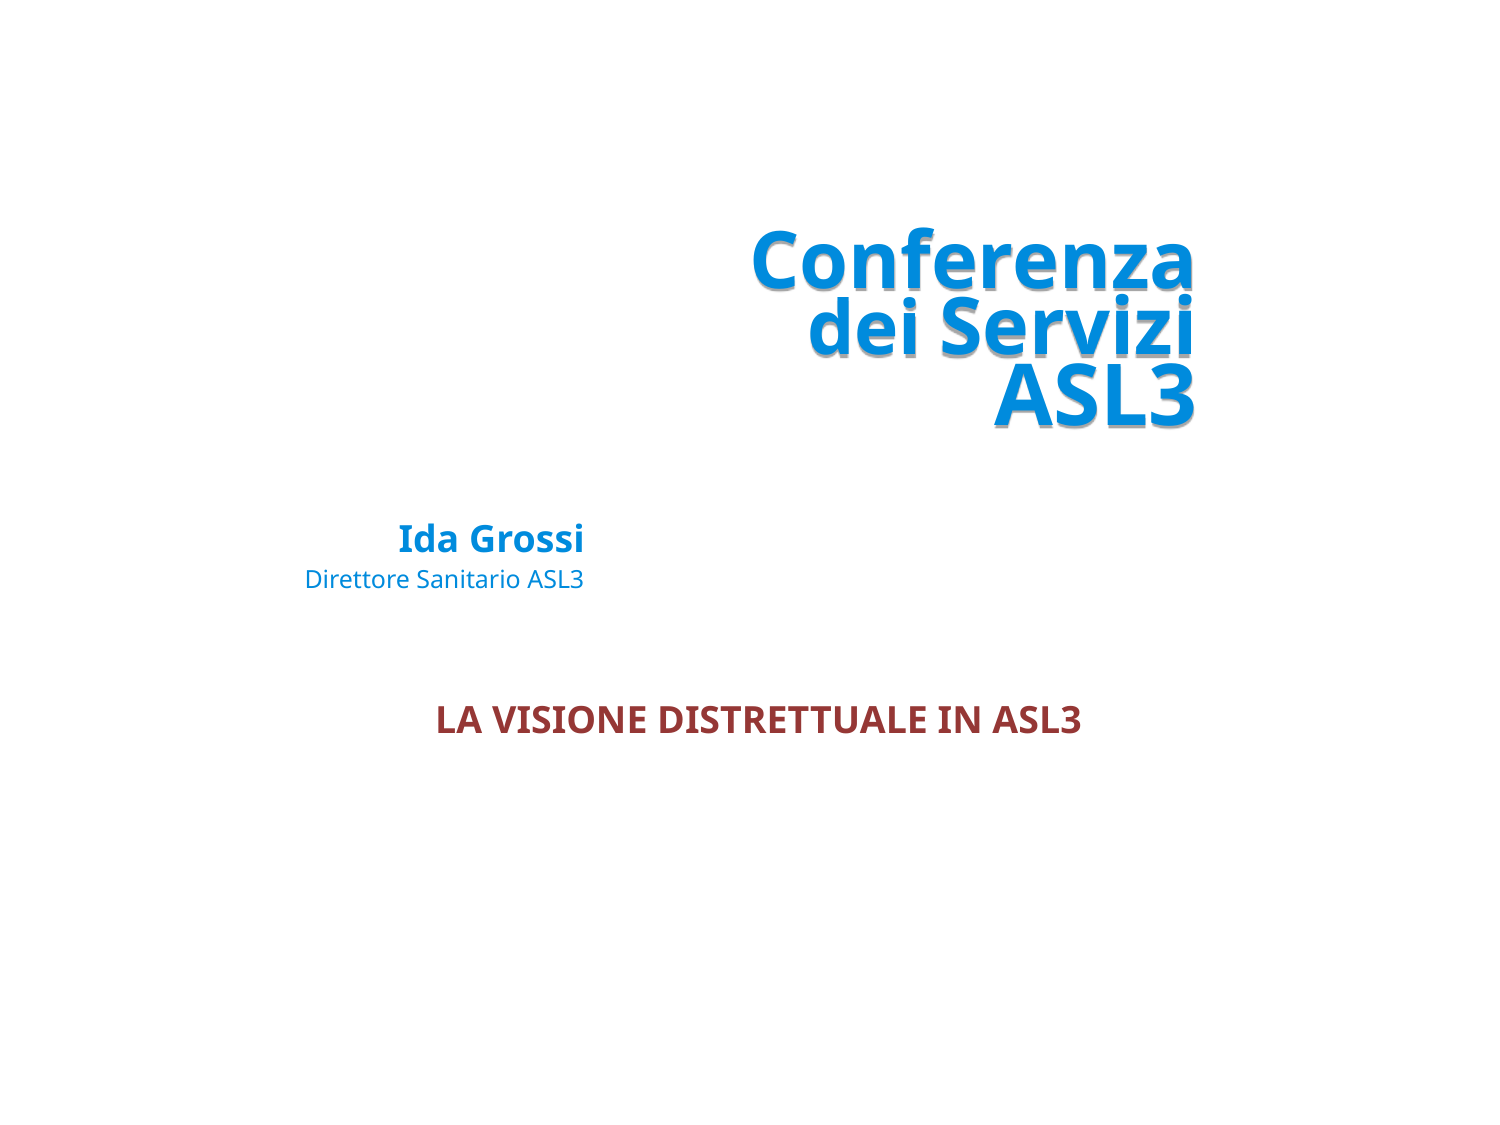

# Conferenza dei Servizi ASL3
Ida Grossi
Direttore Sanitario ASL3
LA VISIONE DISTRETTUALE IN ASL3